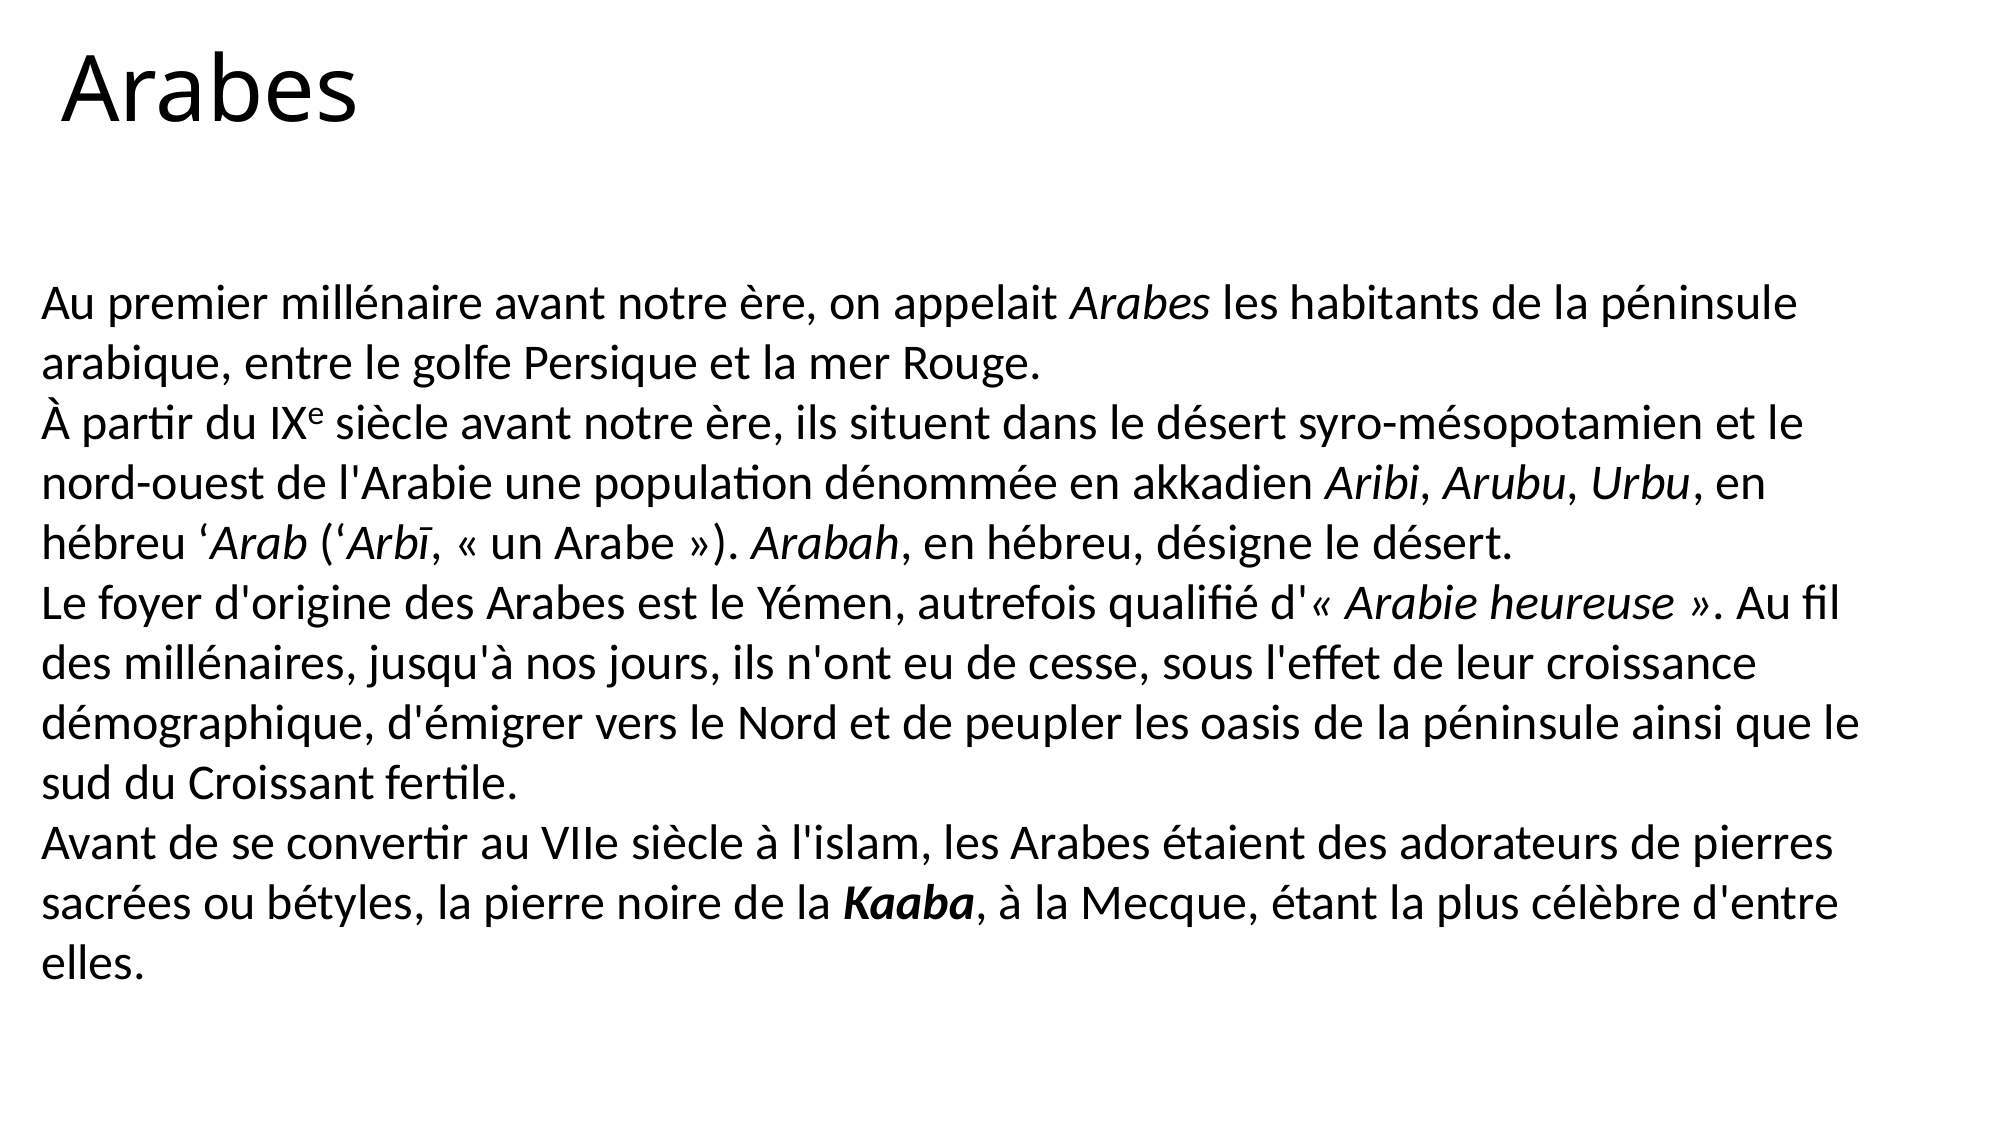

Arabes
Au premier millénaire avant notre ère, on appelait Arabes les habitants de la péninsule arabique, entre le golfe Persique et la mer Rouge.
À partir du IXe siècle avant notre ère, ils situent dans le désert syro-mésopotamien et le nord-ouest de l'Arabie une population dénommée en akkadien Aribi, Arubu, Urbu, en hébreu ‘Arab (‘Arbī, « un Arabe »). Arabah, en hébreu, désigne le désert.
Le foyer d'origine des Arabes est le Yémen, autrefois qualifié d'« Arabie heureuse ». Au fil des millénaires, jusqu'à nos jours, ils n'ont eu de cesse, sous l'effet de leur croissance démographique, d'émigrer vers le Nord et de peupler les oasis de la péninsule ainsi que le sud du Croissant fertile.
Avant de se convertir au VIIe siècle à l'islam, les Arabes étaient des adorateurs de pierres sacrées ou bétyles, la pierre noire de la Kaaba, à la Mecque, étant la plus célèbre d'entre elles.